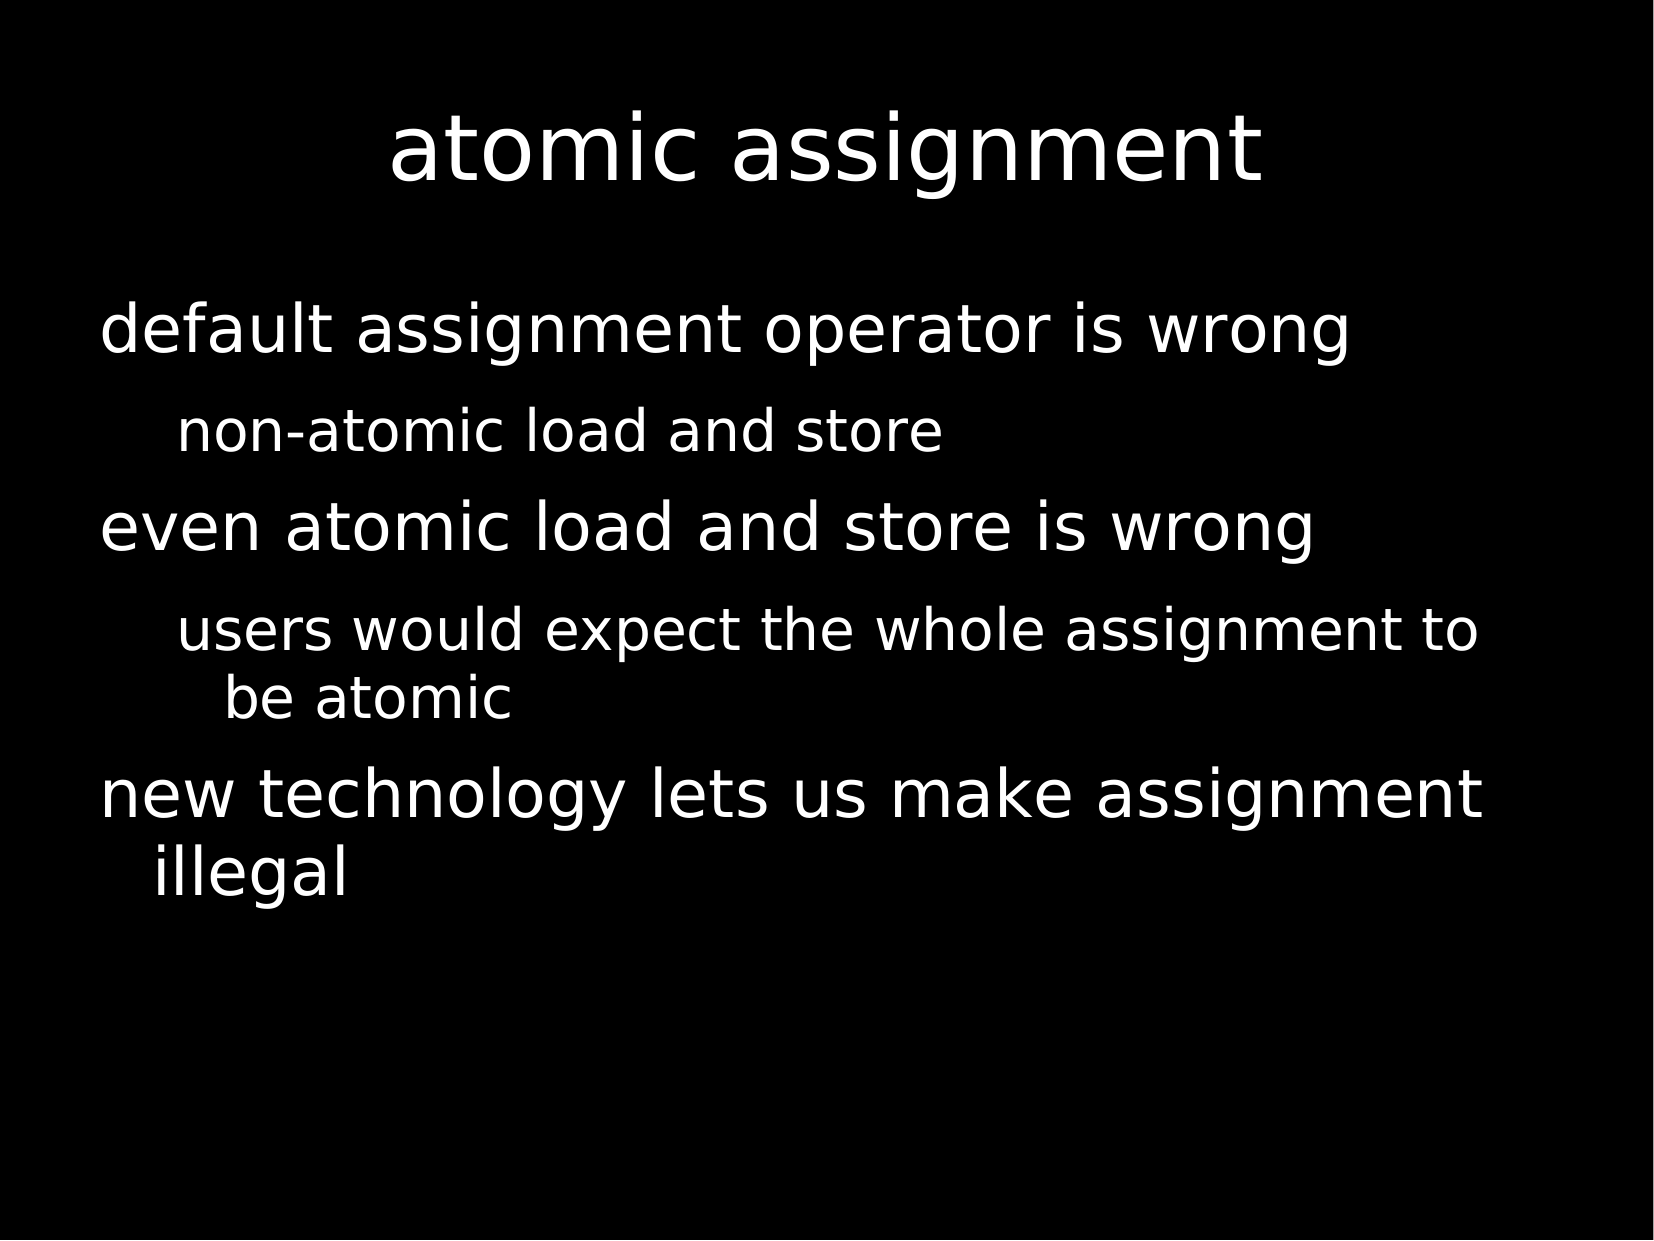

# atomic assignment
default assignment operator is wrong
non-atomic load and store
even atomic load and store is wrong
users would expect the whole assignment to be atomic
new technology lets us make assignment illegal